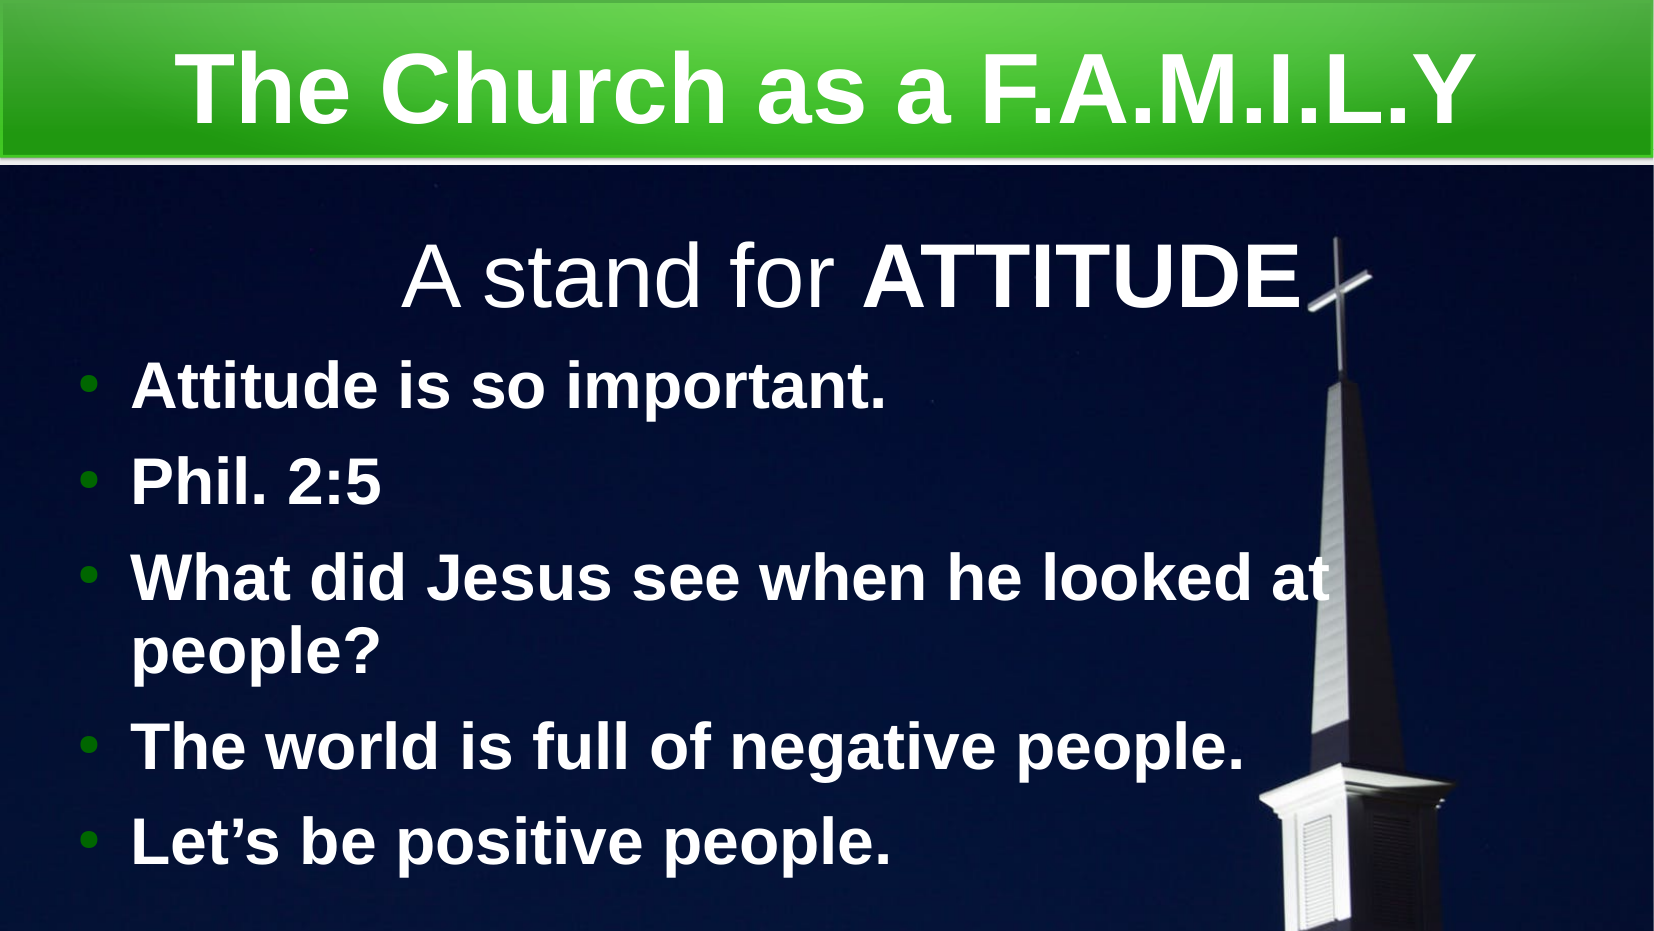

# The Church as a F.A.M.I.L.Y
A stand for ATTITUDE
Attitude is so important.
Phil. 2:5
What did Jesus see when he looked at people?
The world is full of negative people.
Let’s be positive people.